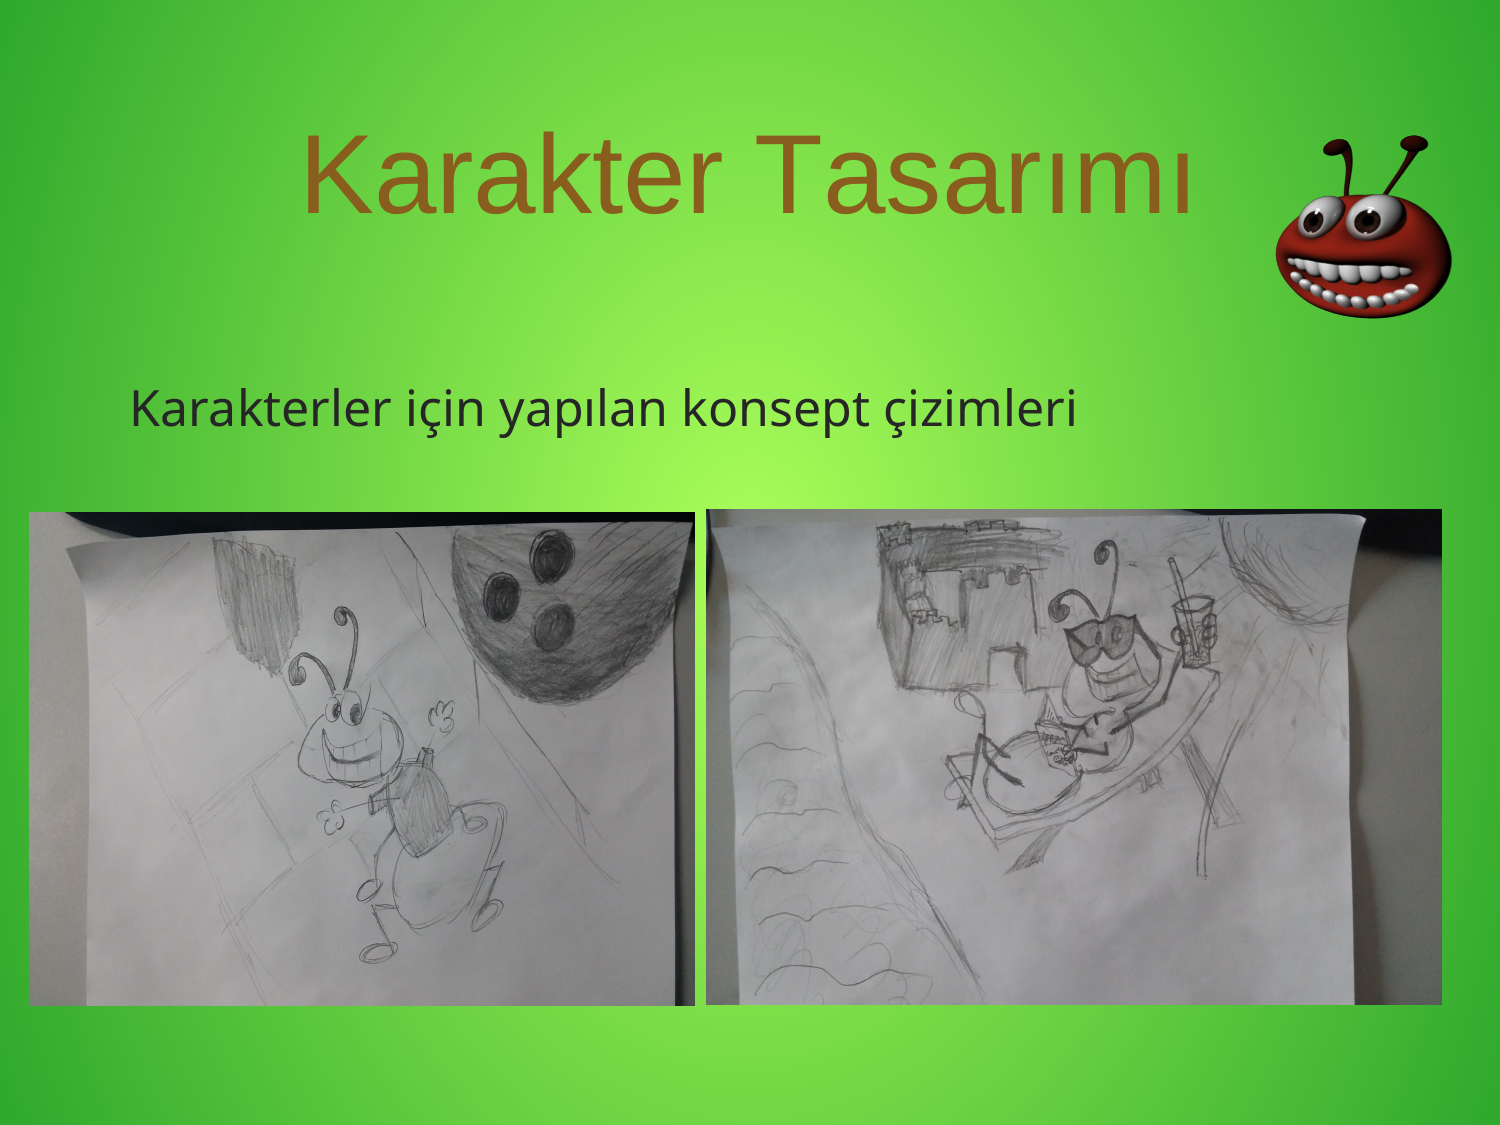

Karakter Tasarımı
Karakterler için yapılan konsept çizimleri